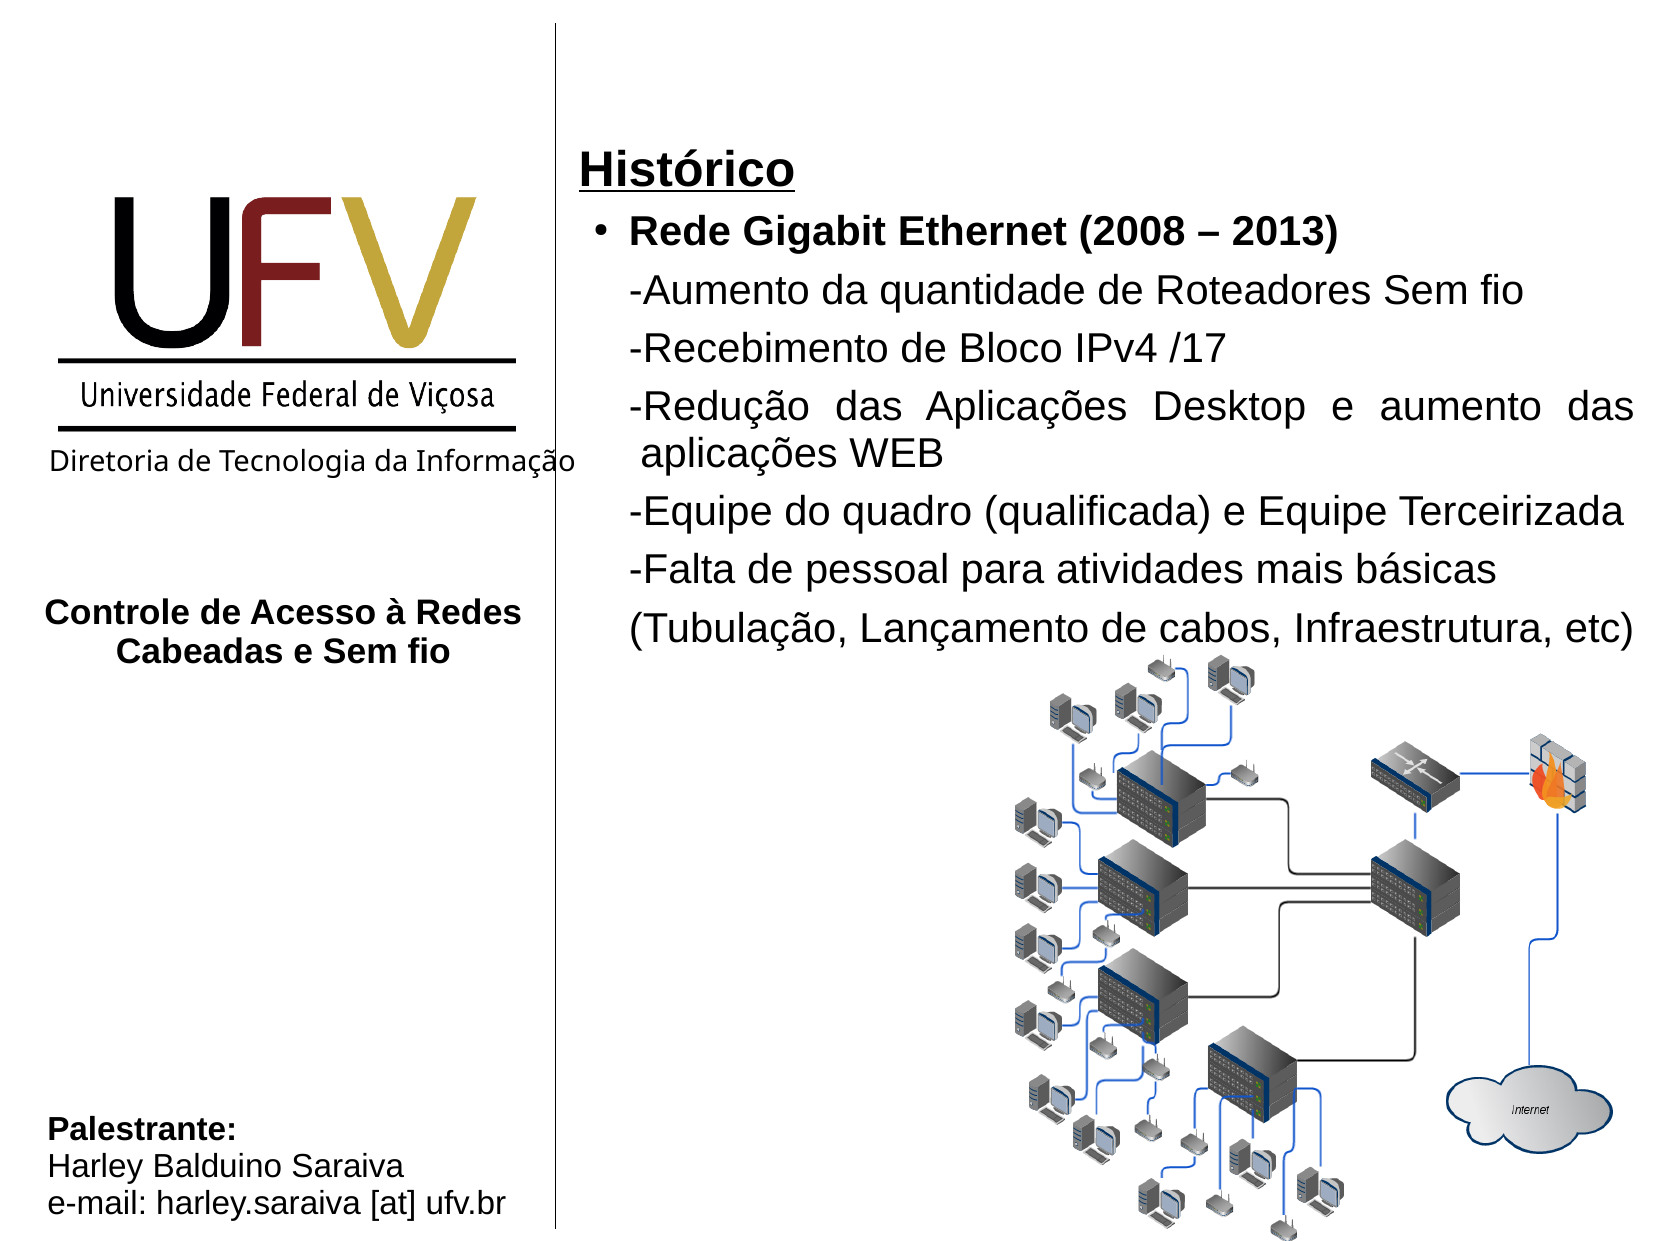

Histórico
Rede Gigabit Ethernet (2008 – 2013)
-Aumento da quantidade de Roteadores Sem fio
-Recebimento de Bloco IPv4 /17
-Redução das Aplicações Desktop e aumento das
 aplicações WEB
-Equipe do quadro (qualificada) e Equipe Terceirizada
-Falta de pessoal para atividades mais básicas
(Tubulação, Lançamento de cabos, Infraestrutura, etc)
Diretoria de Tecnologia da Informação
# Controle de Acesso à Redes Cabeadas e Sem fio
Palestrante:
Harley Balduino Saraiva
e-mail: harley.saraiva [at] ufv.br